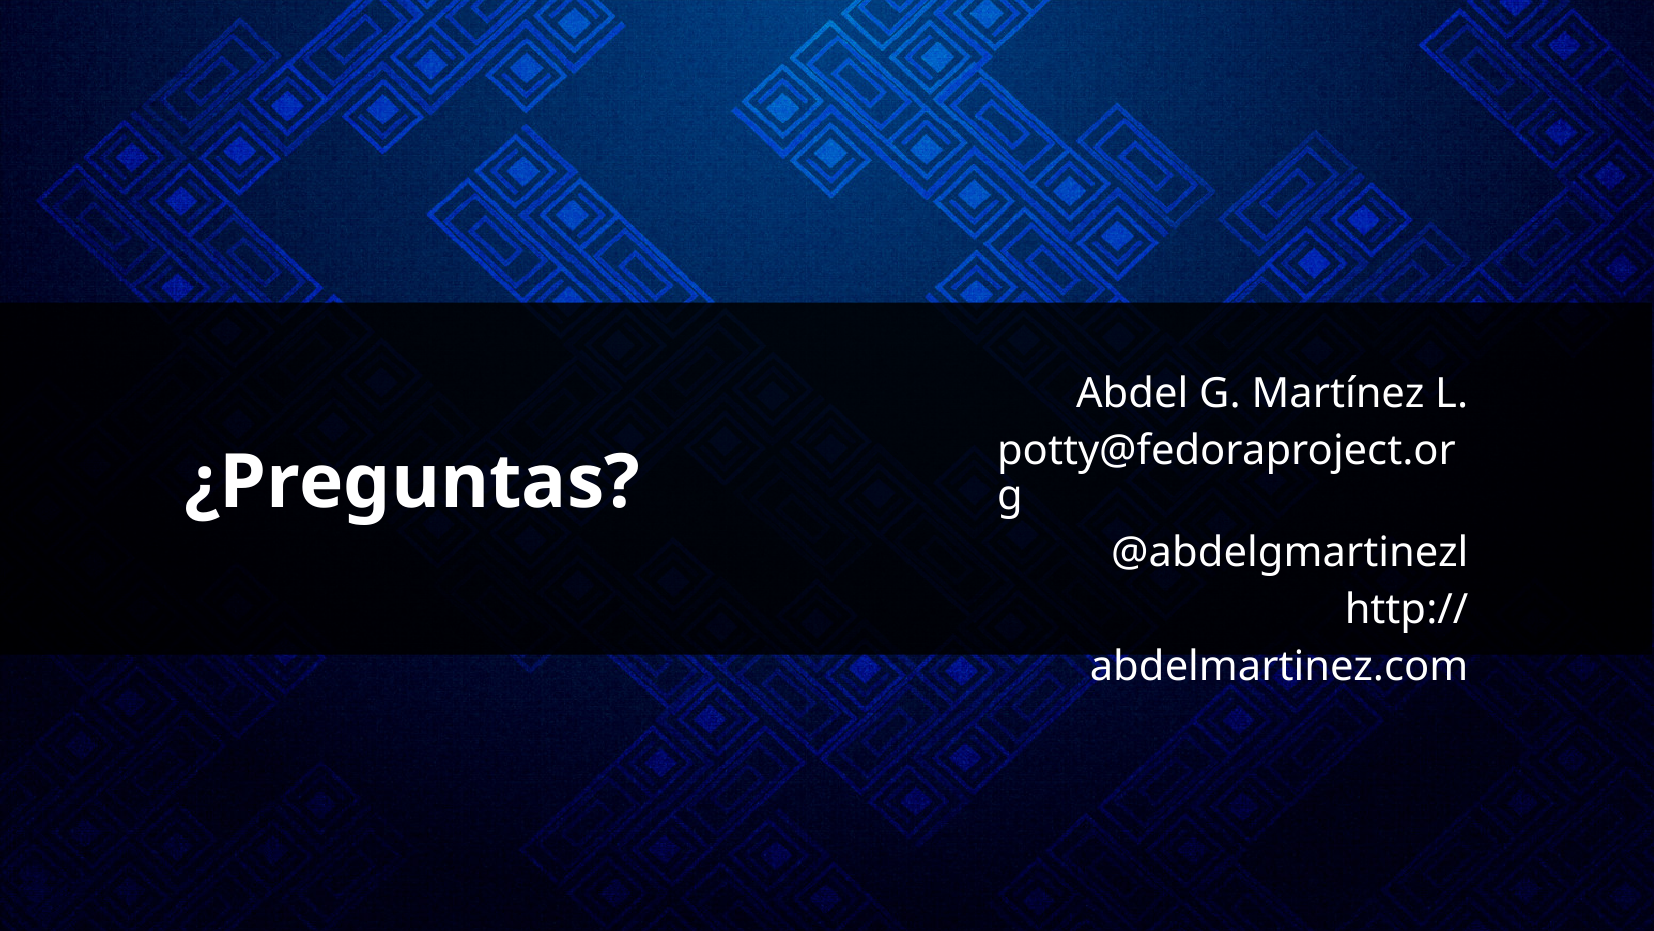

¿Preguntas?
Abdel G. Martínez L.
potty@fedoraproject.org
@abdelgmartinezl
http://abdelmartinez.com